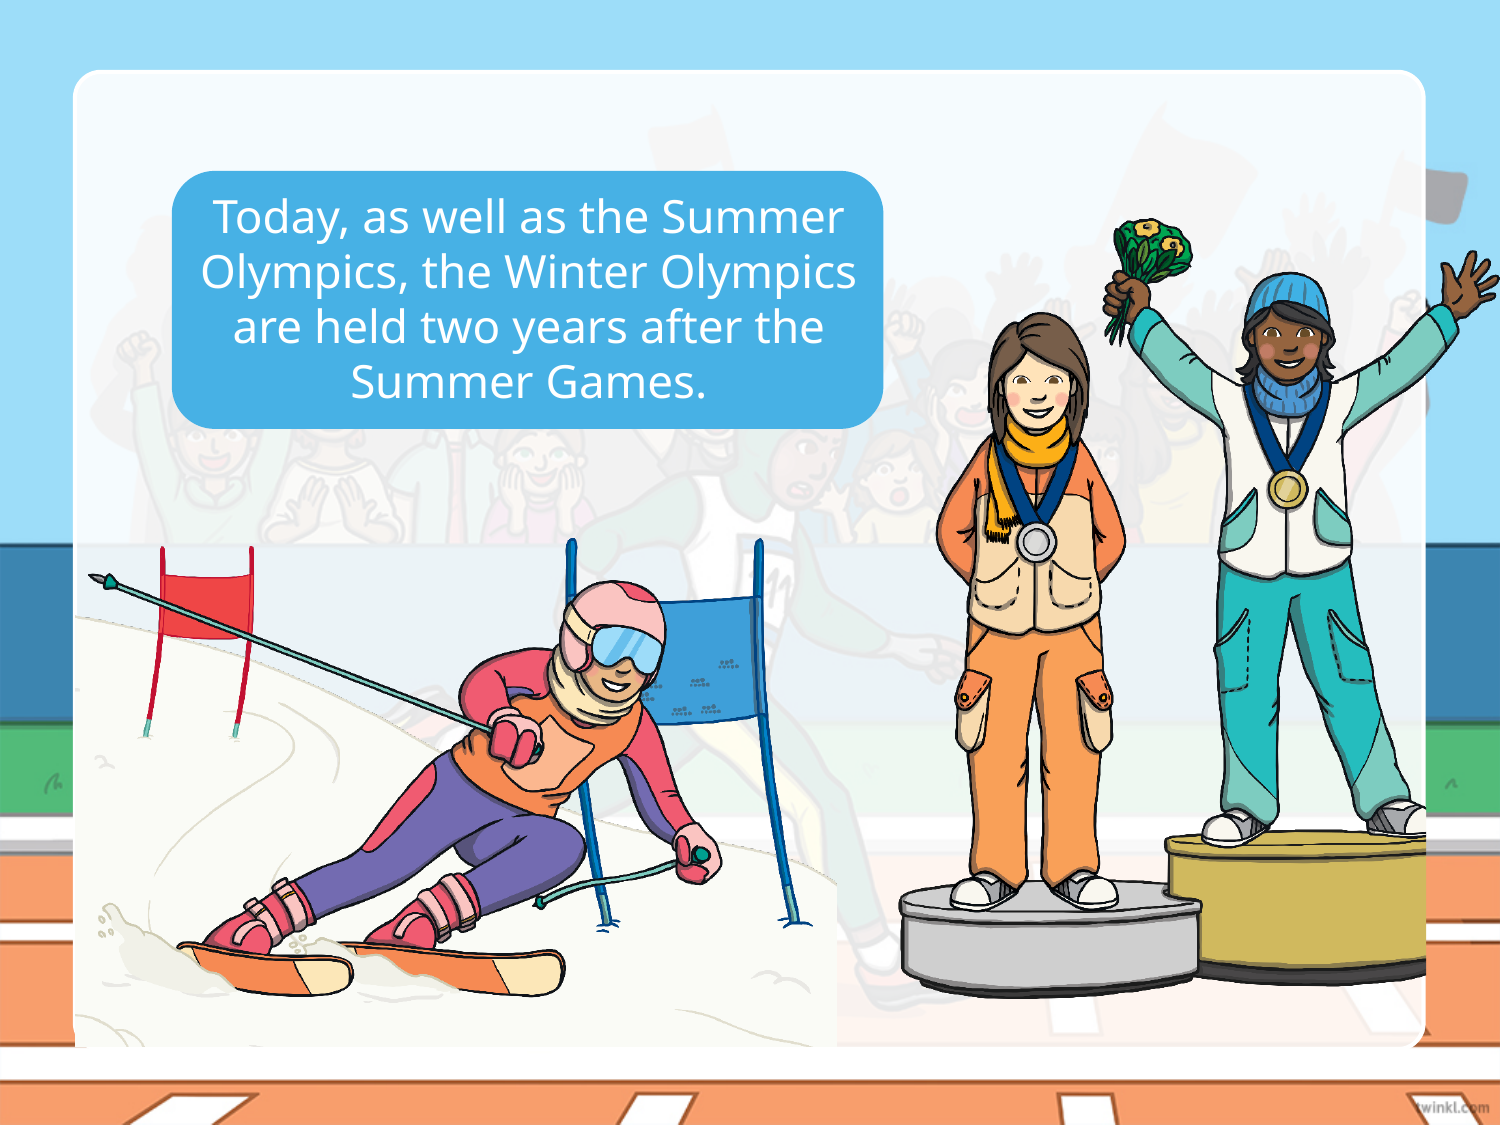

#
Today, as well as the Summer Olympics, the Winter Olympics are held two years after the Summer Games.